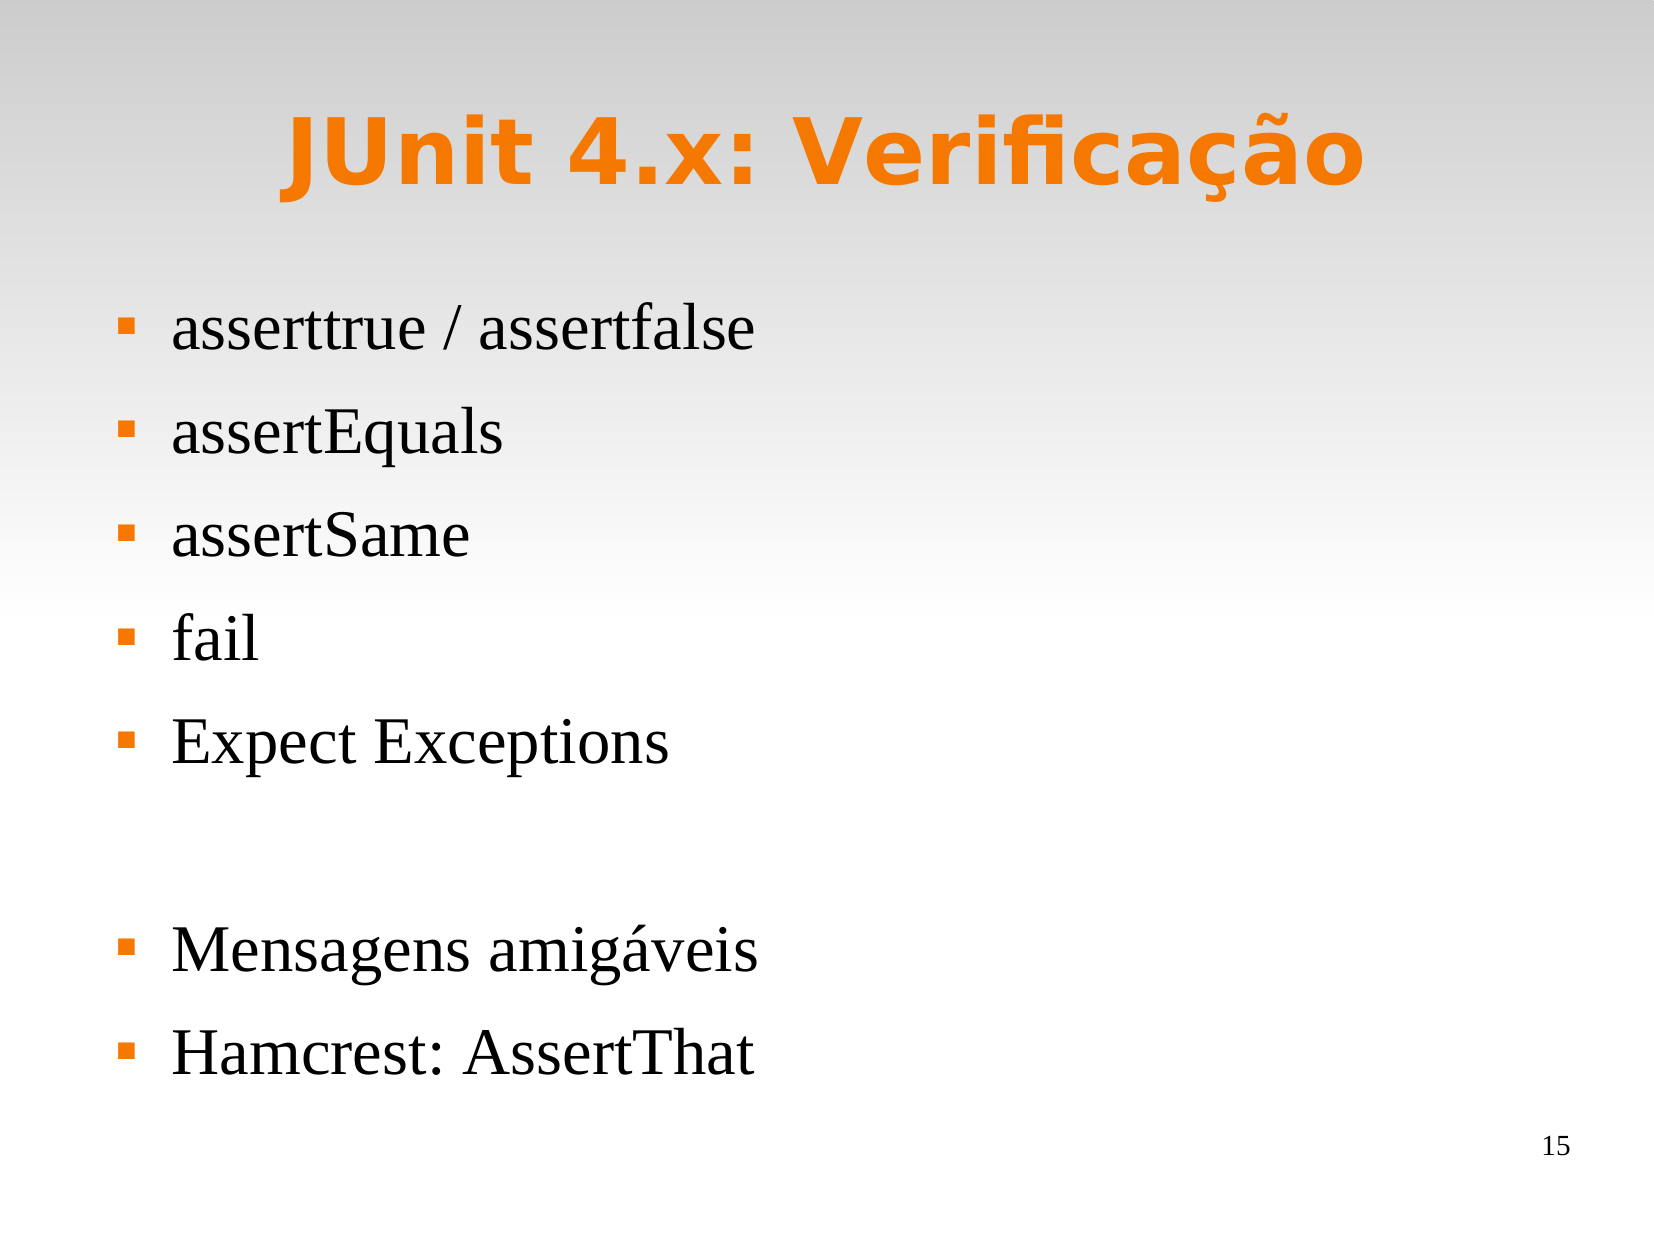

# JUnit 4.x: Verificação
asserttrue / assertfalse
assertEquals
assertSame
fail
Expect Exceptions
Mensagens amigáveis
Hamcrest: AssertThat
15